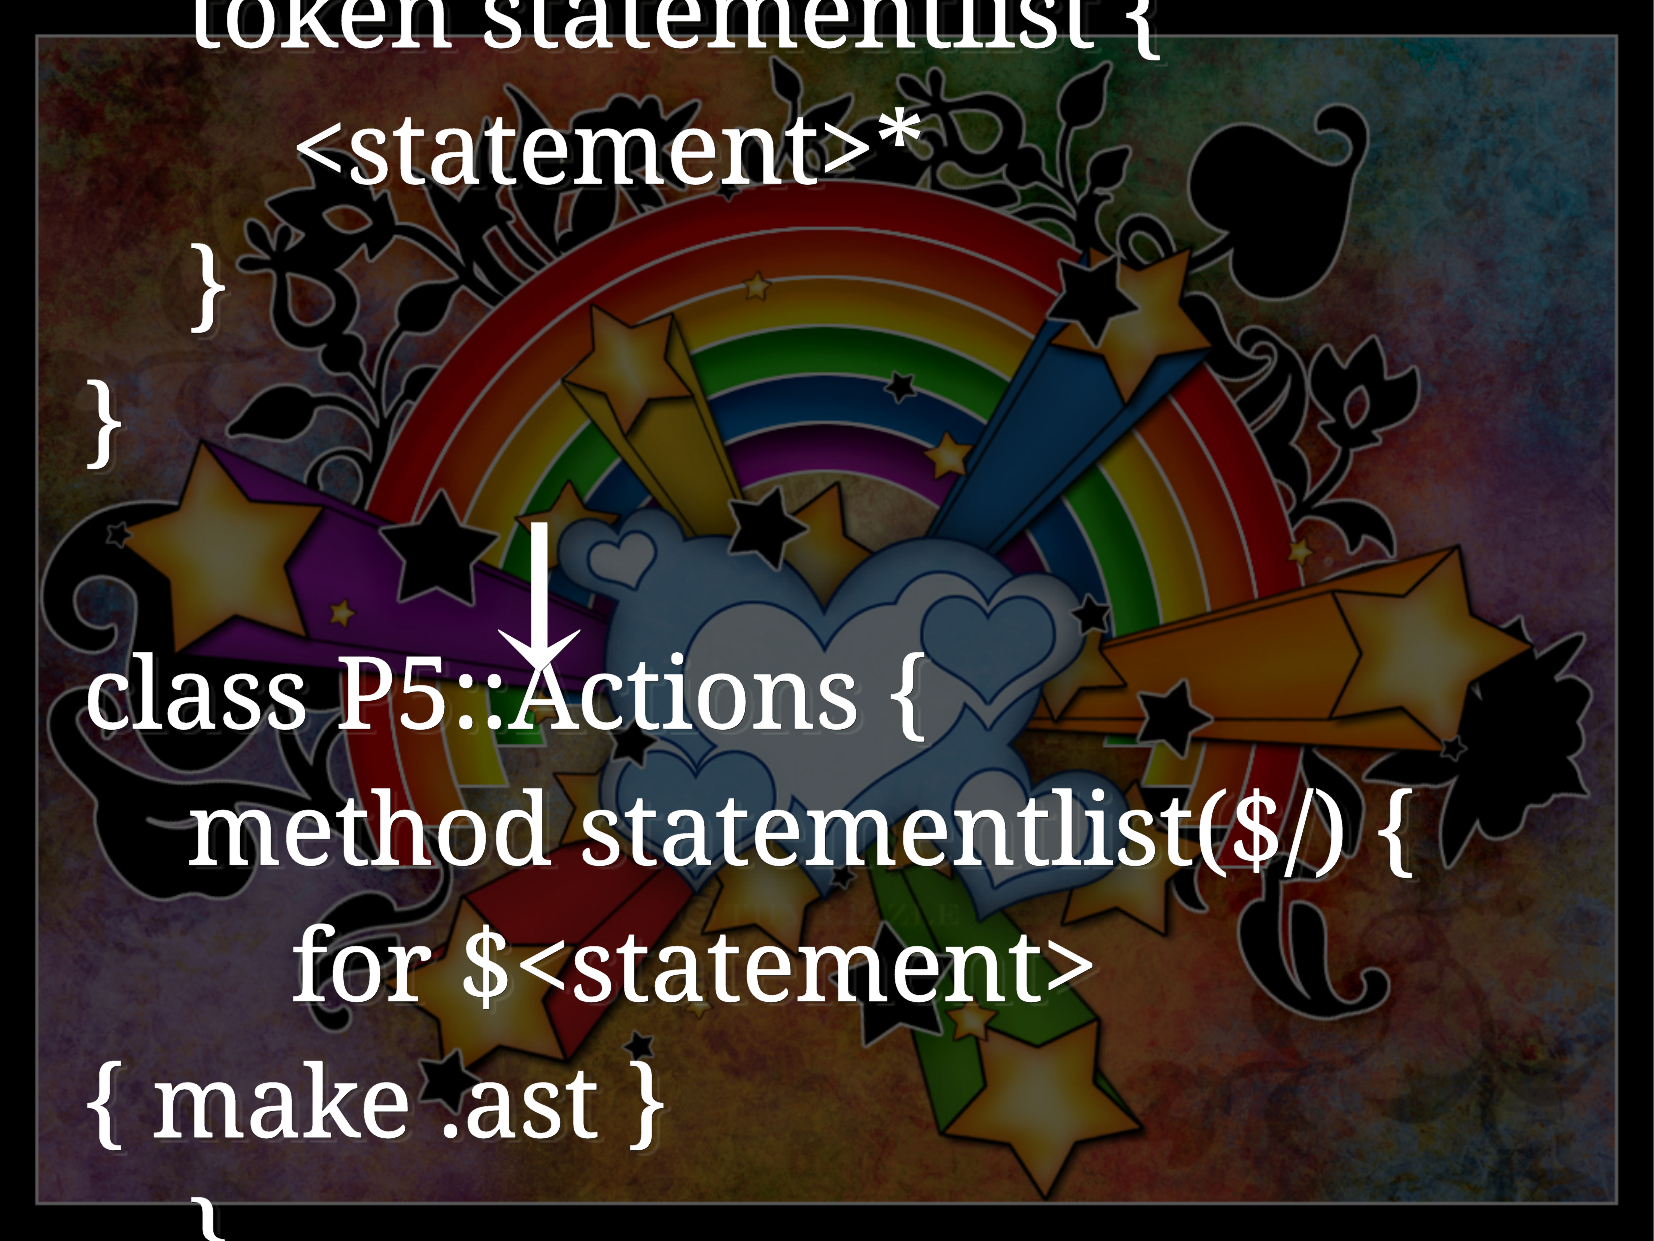

grammar P5::Grammar {
 token statementlist {
 <statement>*
 }
}
class P5::Actions {
 method statementlist($/) {
 for $<statement> { make .ast }
 }
}
#
↓